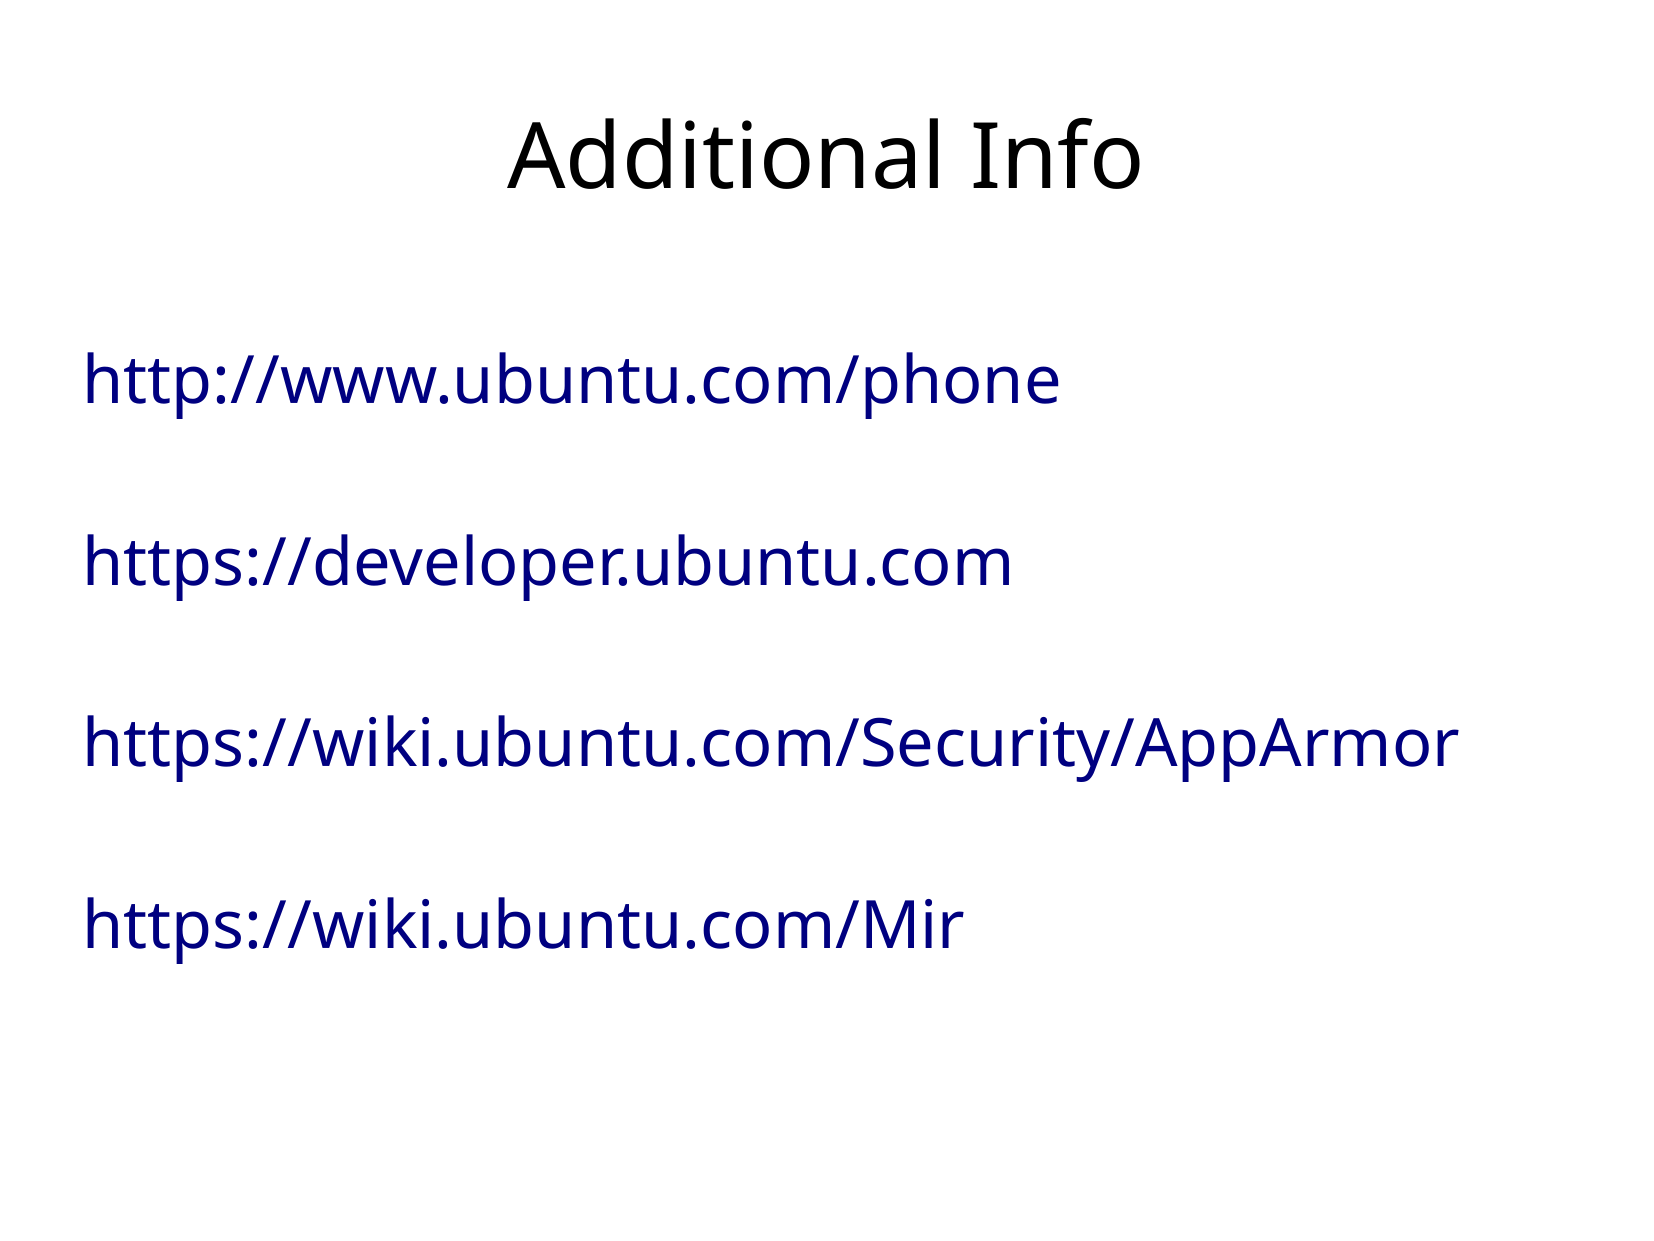

# Additional Info
http://www.ubuntu.com/phone
https://developer.ubuntu.com
https://wiki.ubuntu.com/Security/AppArmor
https://wiki.ubuntu.com/Mir